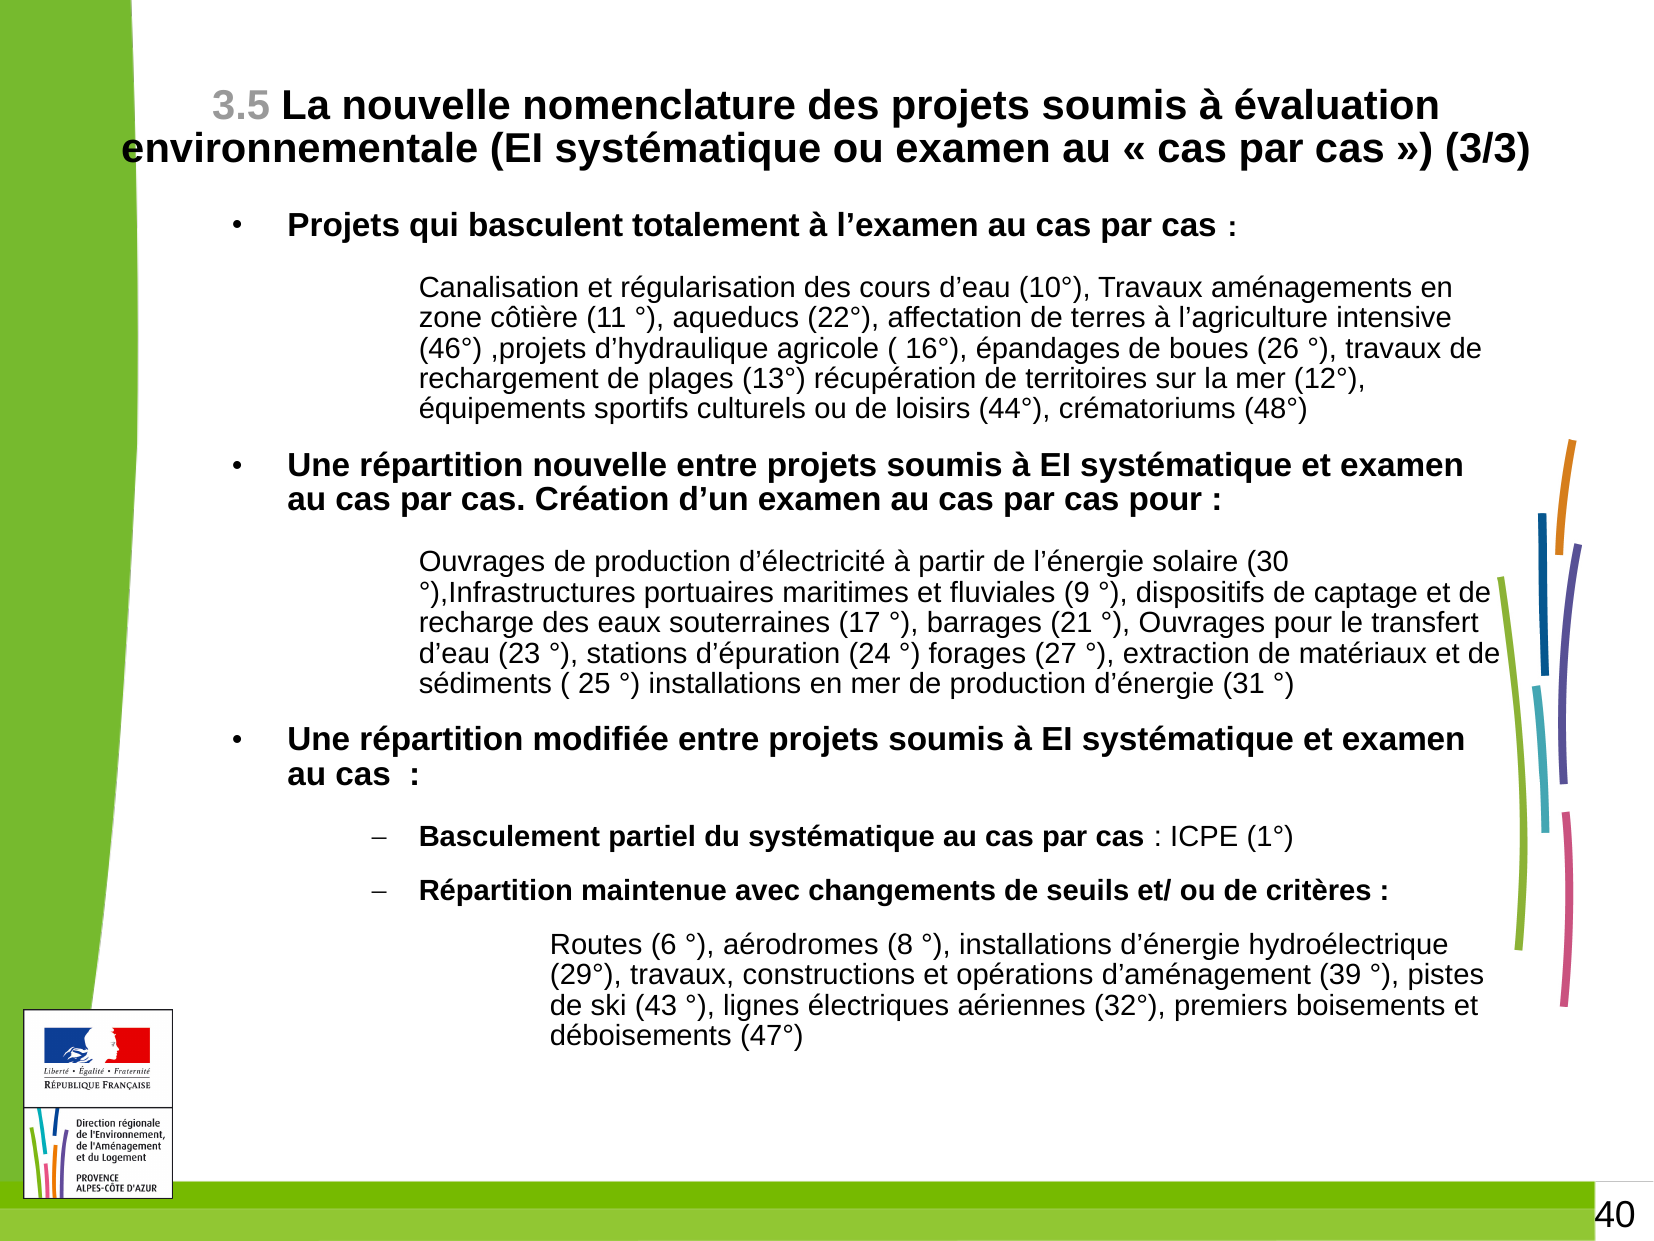

# 3.5 La nouvelle nomenclature des projets soumis à évaluation environnementale (EI systématique ou examen au « cas par cas ») (3/3)
Projets qui basculent totalement à l’examen au cas par cas :
Canalisation et régularisation des cours d’eau (10°), Travaux aménagements en zone côtière (11 °), aqueducs (22°), affectation de terres à l’agriculture intensive (46°) ,projets d’hydraulique agricole ( 16°), épandages de boues (26 °), travaux de rechargement de plages (13°) récupération de territoires sur la mer (12°), équipements sportifs culturels ou de loisirs (44°), crématoriums (48°)
Une répartition nouvelle entre projets soumis à EI systématique et examen au cas par cas. Création d’un examen au cas par cas pour :
Ouvrages de production d’électricité à partir de l’énergie solaire (30 °),Infrastructures portuaires maritimes et fluviales (9 °), dispositifs de captage et de recharge des eaux souterraines (17 °), barrages (21 °), Ouvrages pour le transfert d’eau (23 °), stations d’épuration (24 °) forages (27 °), extraction de matériaux et de sédiments ( 25 °) installations en mer de production d’énergie (31 °)
Une répartition modifiée entre projets soumis à EI systématique et examen au cas  :
Basculement partiel du systématique au cas par cas : ICPE (1°)
Répartition maintenue avec changements de seuils et/ ou de critères :
Routes (6 °), aérodromes (8 °), installations d’énergie hydroélectrique (29°), travaux, constructions et opérations d’aménagement (39 °), pistes de ski (43 °), lignes électriques aériennes (32°), premiers boisements et déboisements (47°)